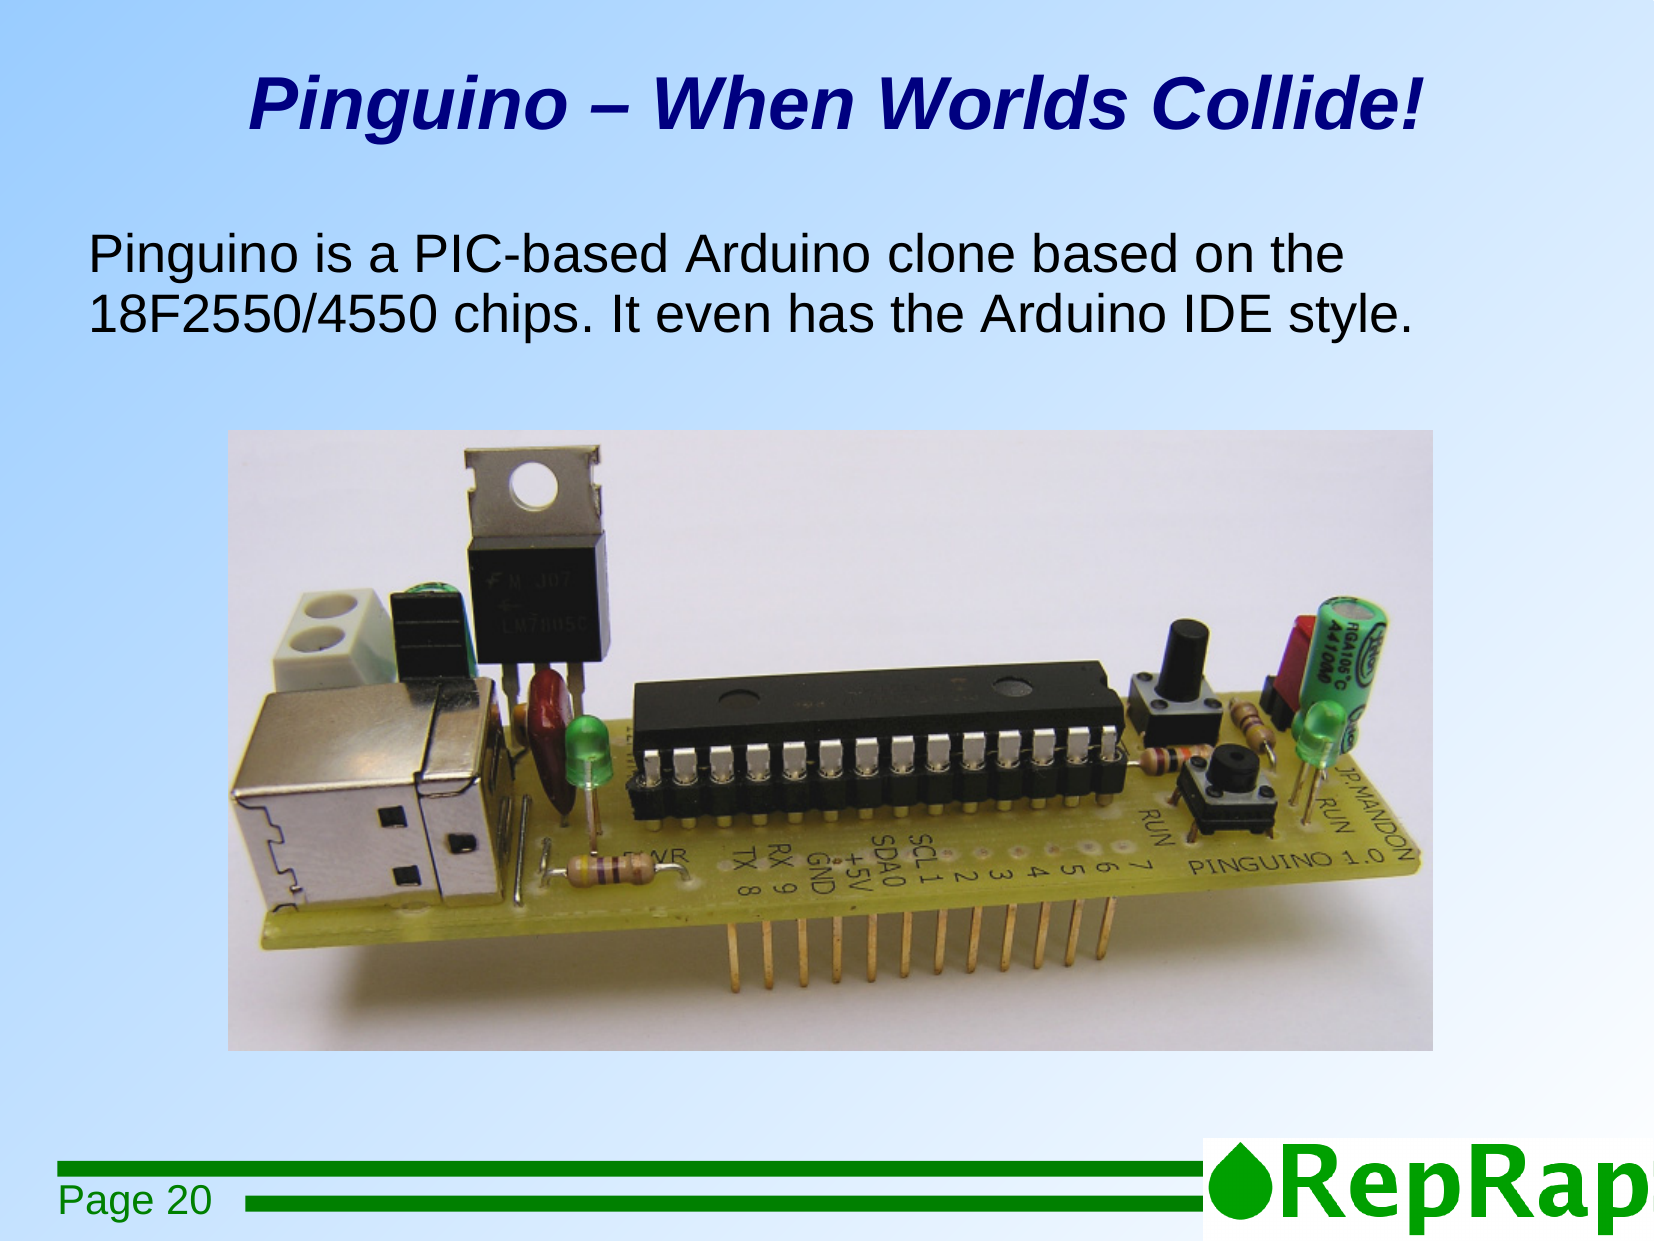

# Pinguino – When Worlds Collide!
Pinguino is a PIC-based Arduino clone based on the 18F2550/4550 chips. It even has the Arduino IDE style.